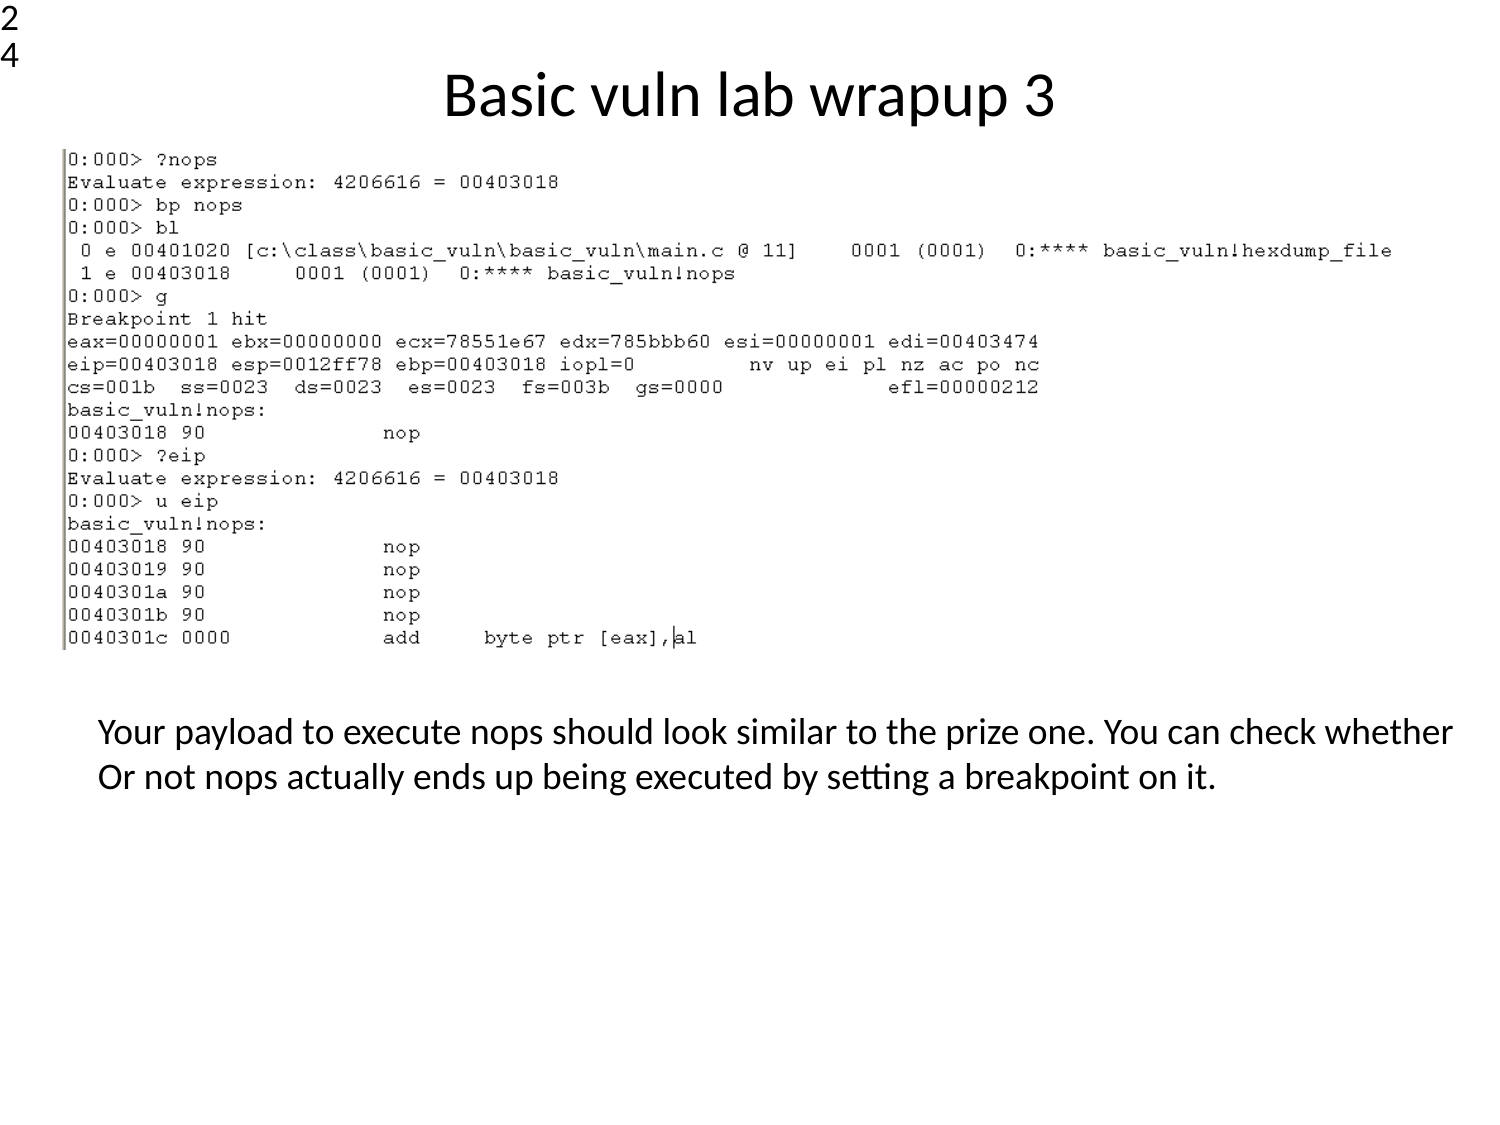

# Basic vuln lab wrapup 3
Your payload to execute nops should look similar to the prize one. You can check whether
Or not nops actually ends up being executed by setting a breakpoint on it.